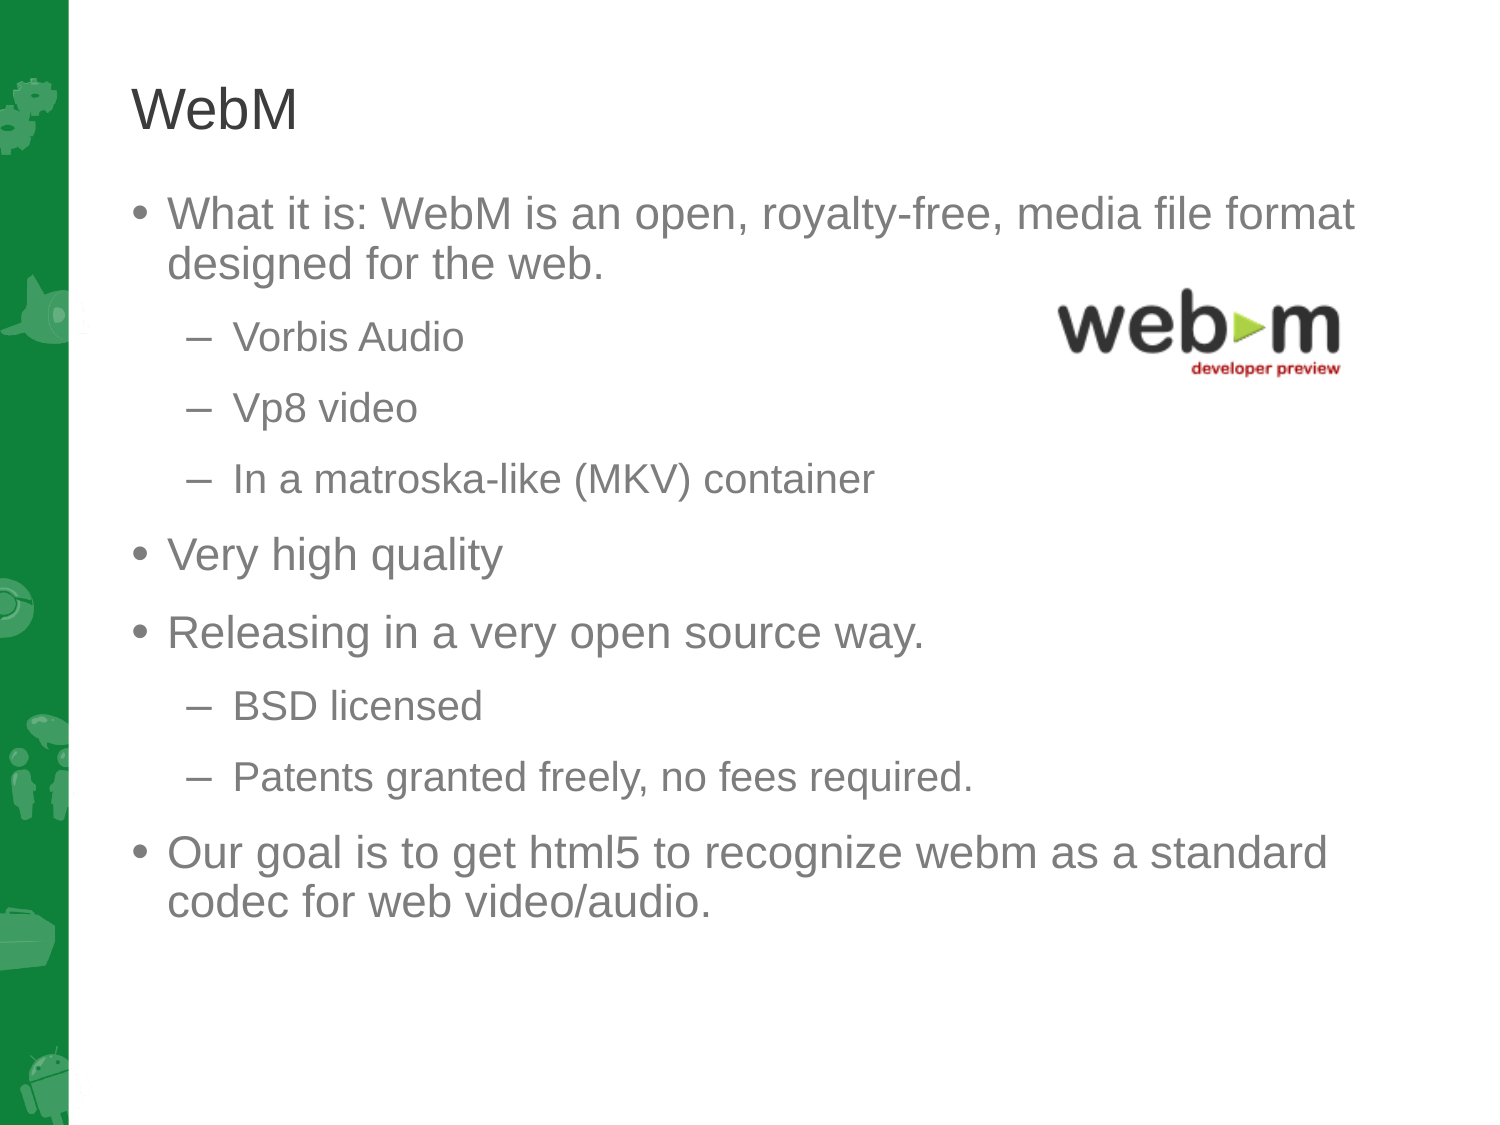

# WebM
What it is: WebM is an open, royalty-free, media file format designed for the web.
Vorbis Audio
Vp8 video
In a matroska-like (MKV) container
Very high quality
Releasing in a very open source way.
BSD licensed
Patents granted freely, no fees required.
Our goal is to get html5 to recognize webm as a standard codec for web video/audio.